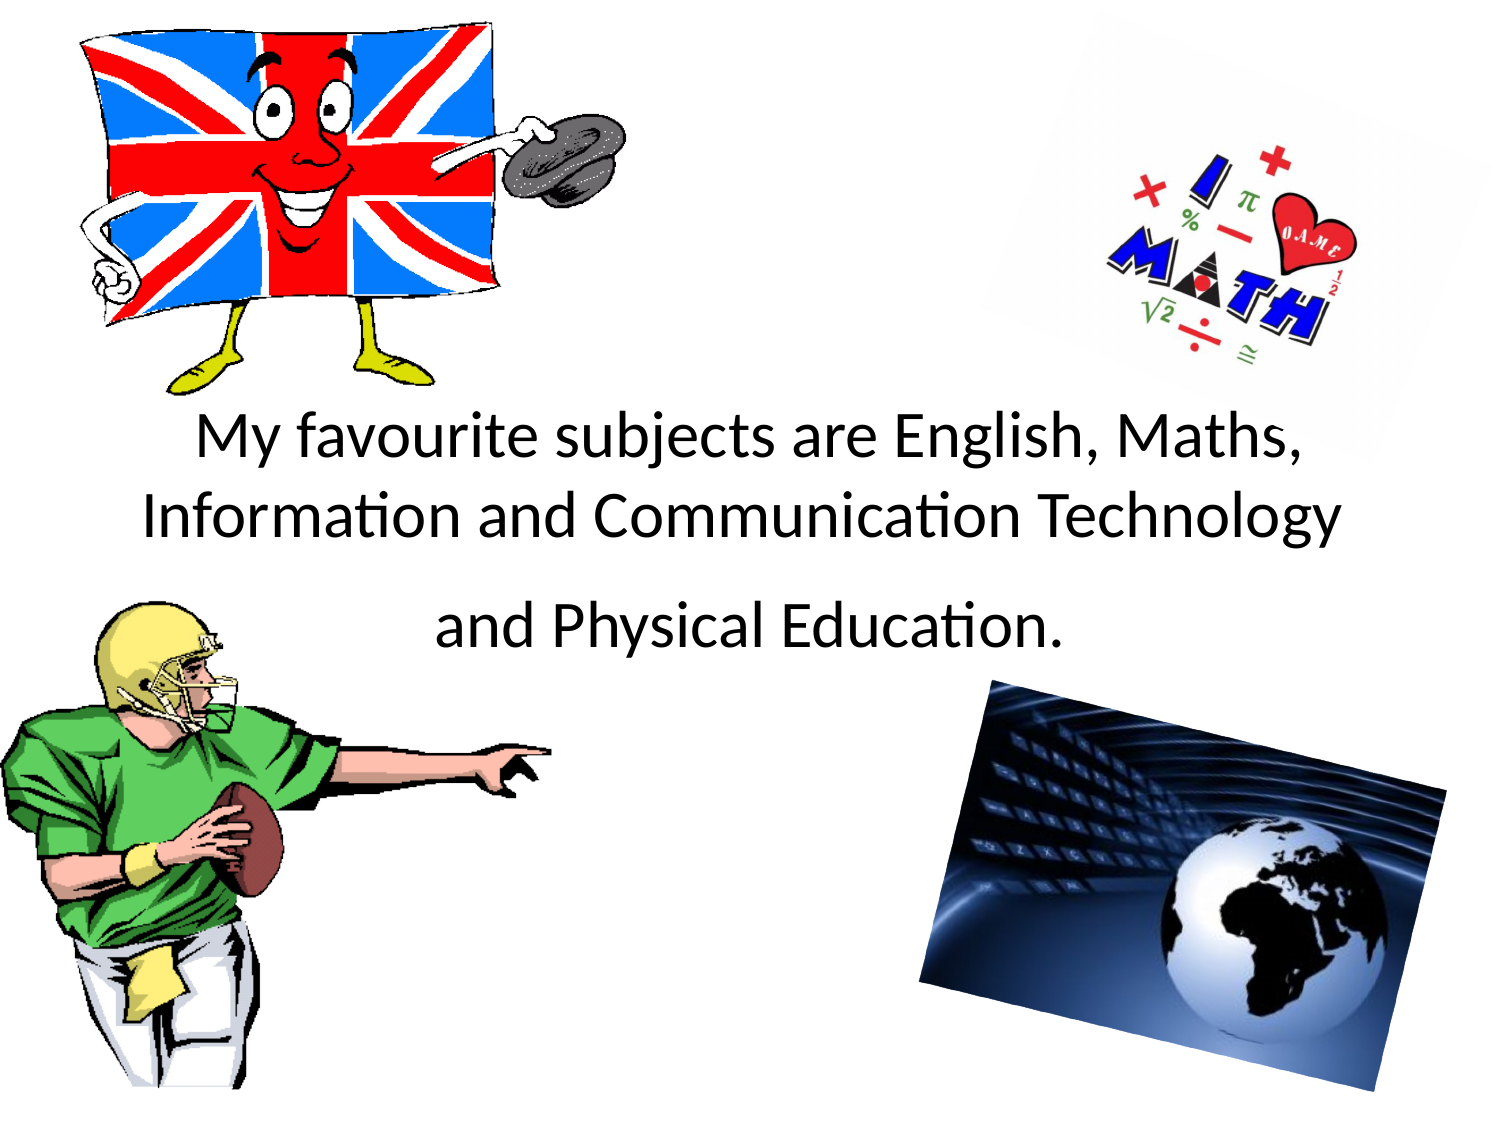

#
My favourite subjects are English, Maths, Information and Communication Technology
and Physical Education.